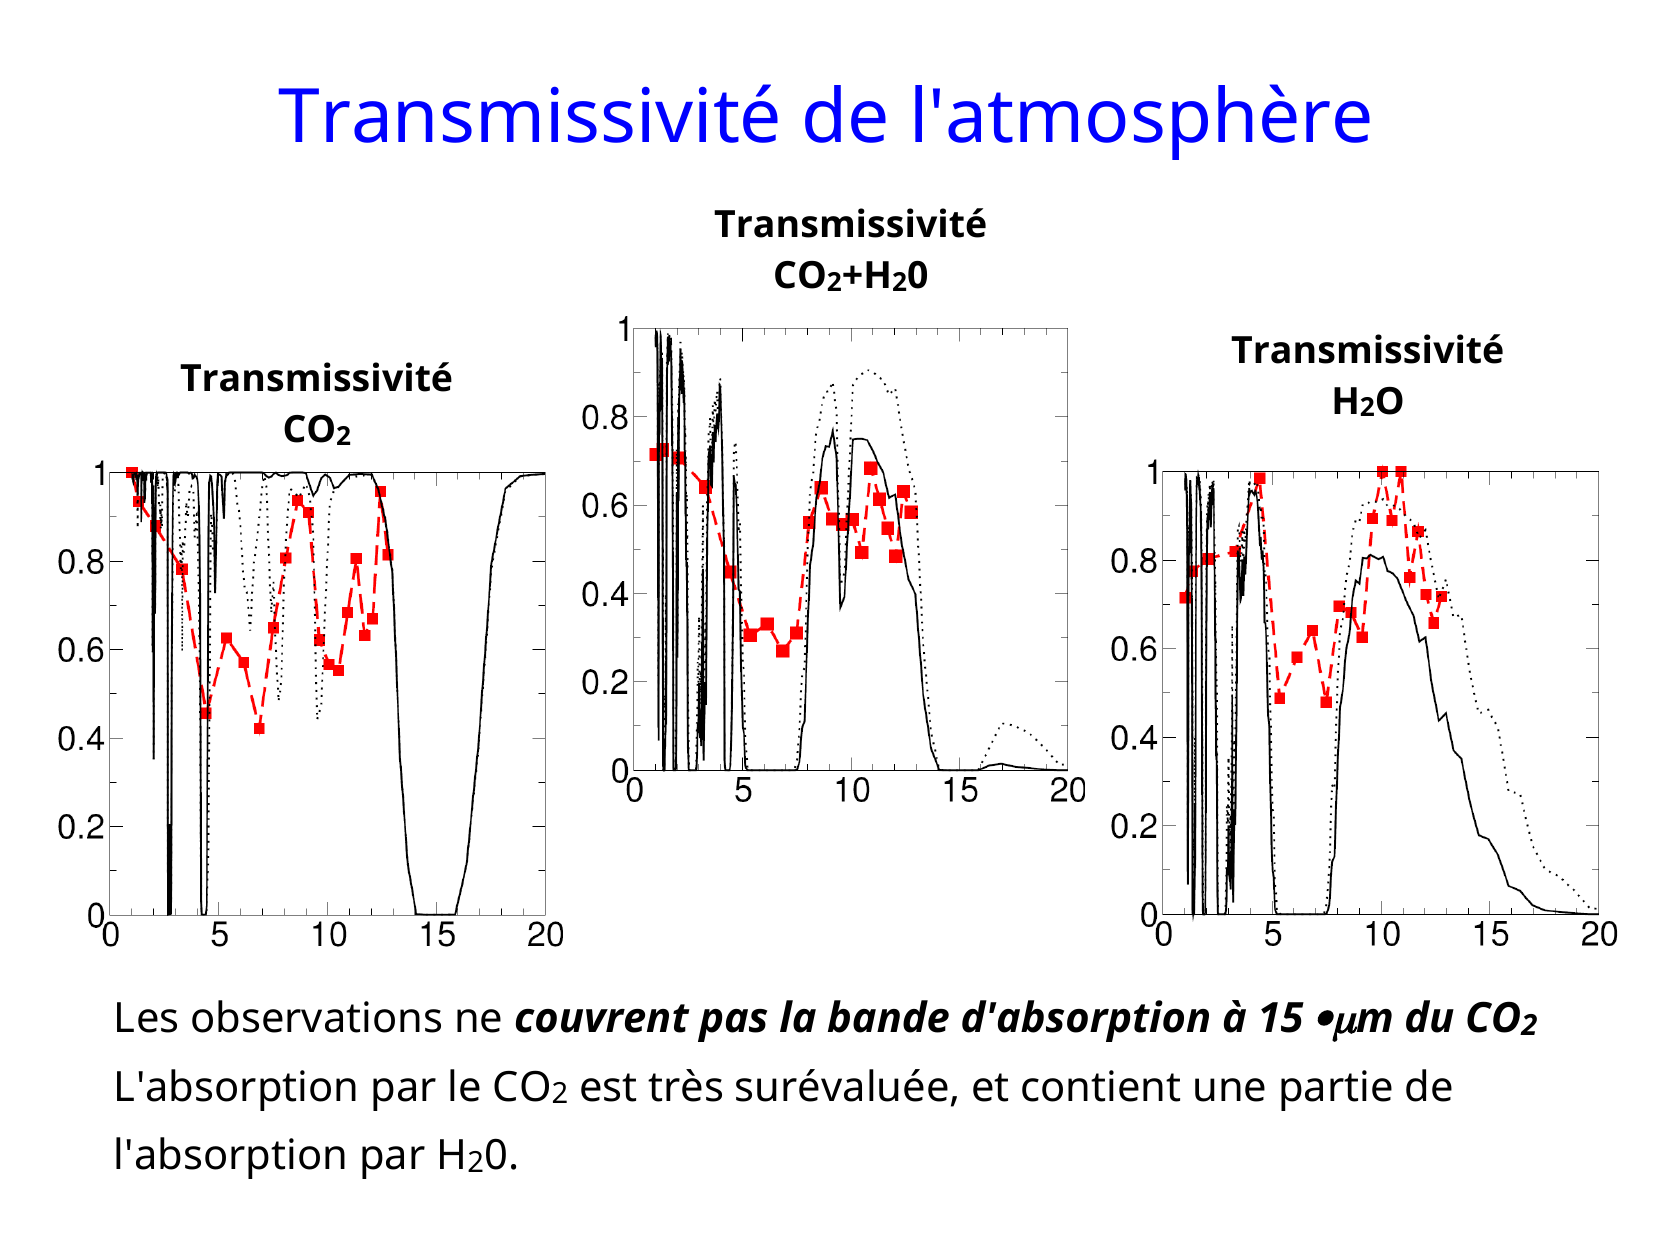

# Transmissivité de l'atmosphère
Transmissivité
CO2+H20
Transmissivité
H2O
Transmissivité
CO2
Les observations ne couvrent pas la bande d'absorption à 15 m du CO2
L'absorption par le CO2 est très surévaluée, et contient une partie de l'absorption par H20.